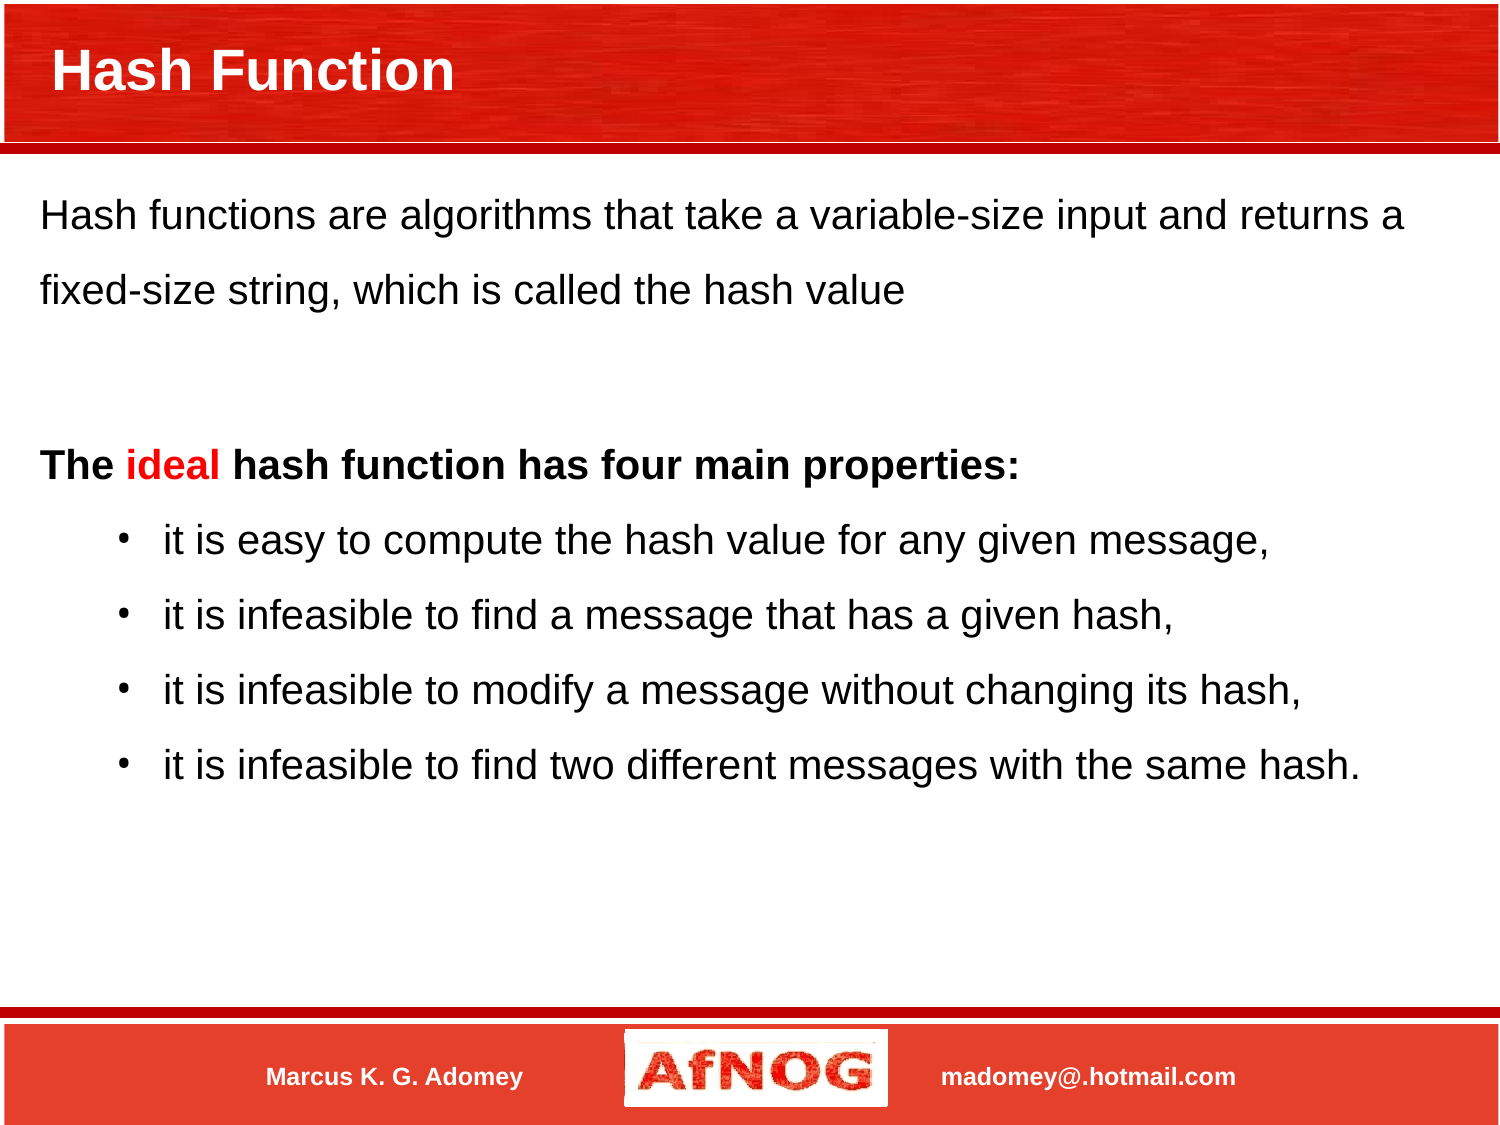

Hash Function
Hash functions are algorithms that take a variable-size input and returns a fixed-size string, which is called the hash value
The ideal hash function has four main properties:
it is easy to compute the hash value for any given message,
it is infeasible to find a message that has a given hash,
it is infeasible to modify a message without changing its hash,
it is infeasible to find two different messages with the same hash.